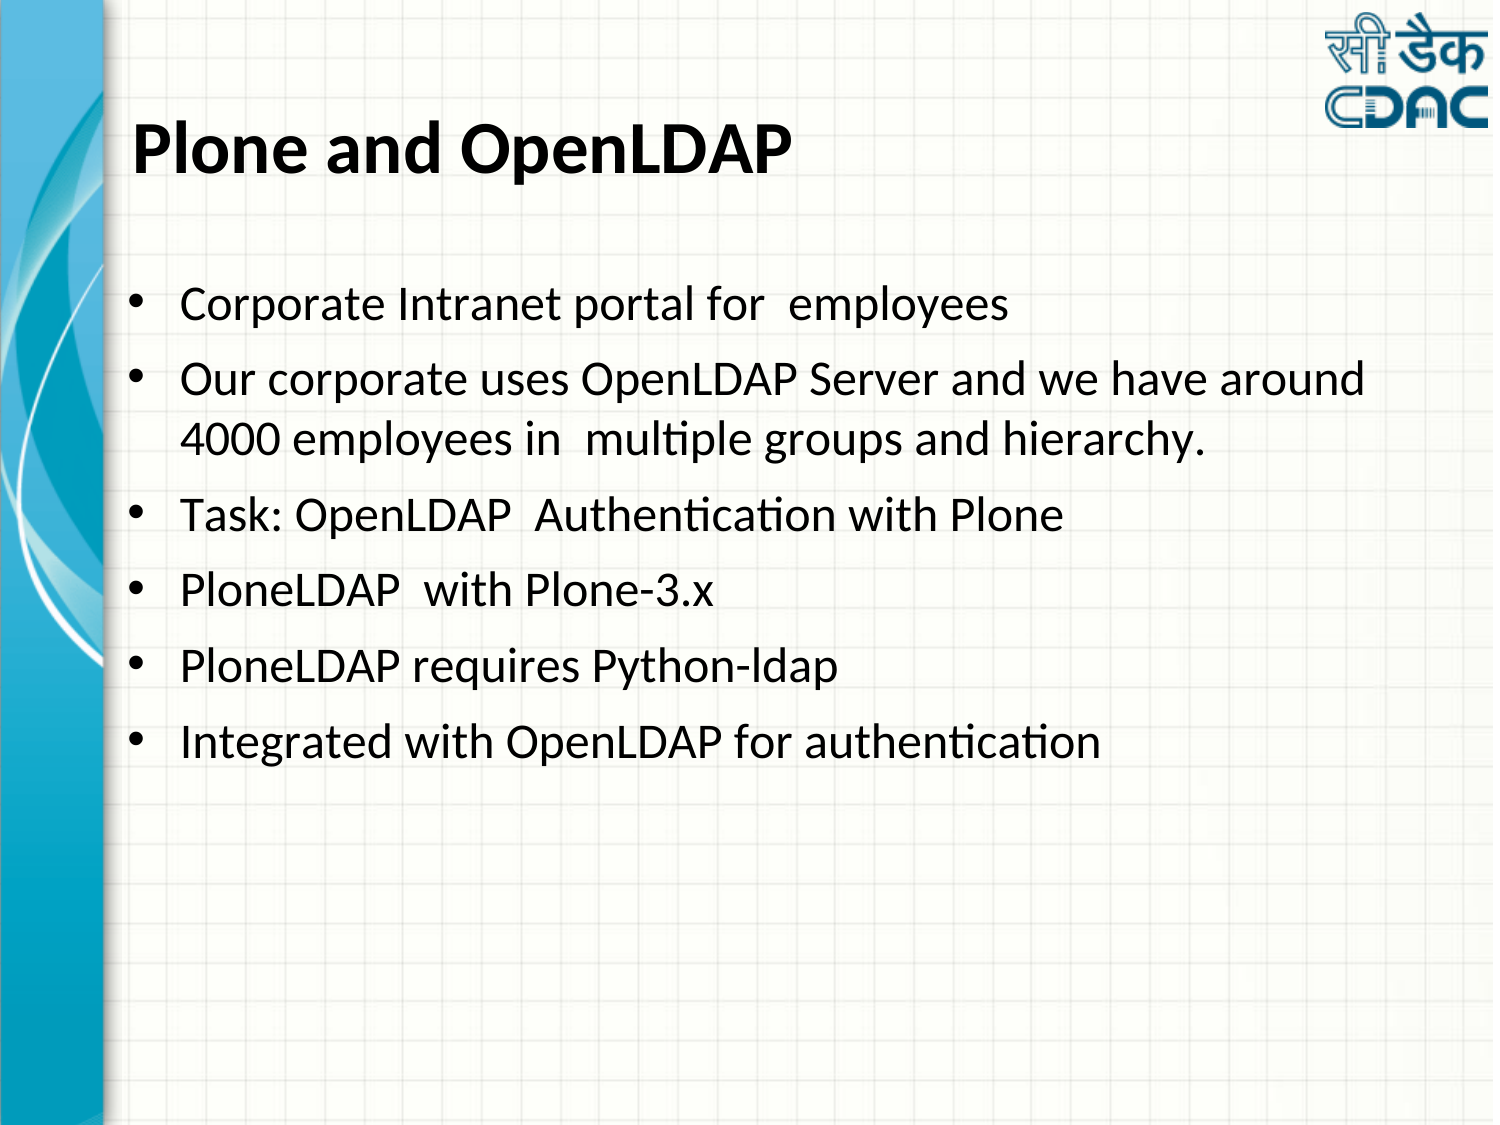

Plone and OpenLDAP
Corporate Intranet portal for employees
Our corporate uses OpenLDAP Server and we have around 4000 employees in multiple groups and hierarchy.
Task: OpenLDAP Authentication with Plone
PloneLDAP with Plone-3.x
PloneLDAP requires Python-ldap
Integrated with OpenLDAP for authentication